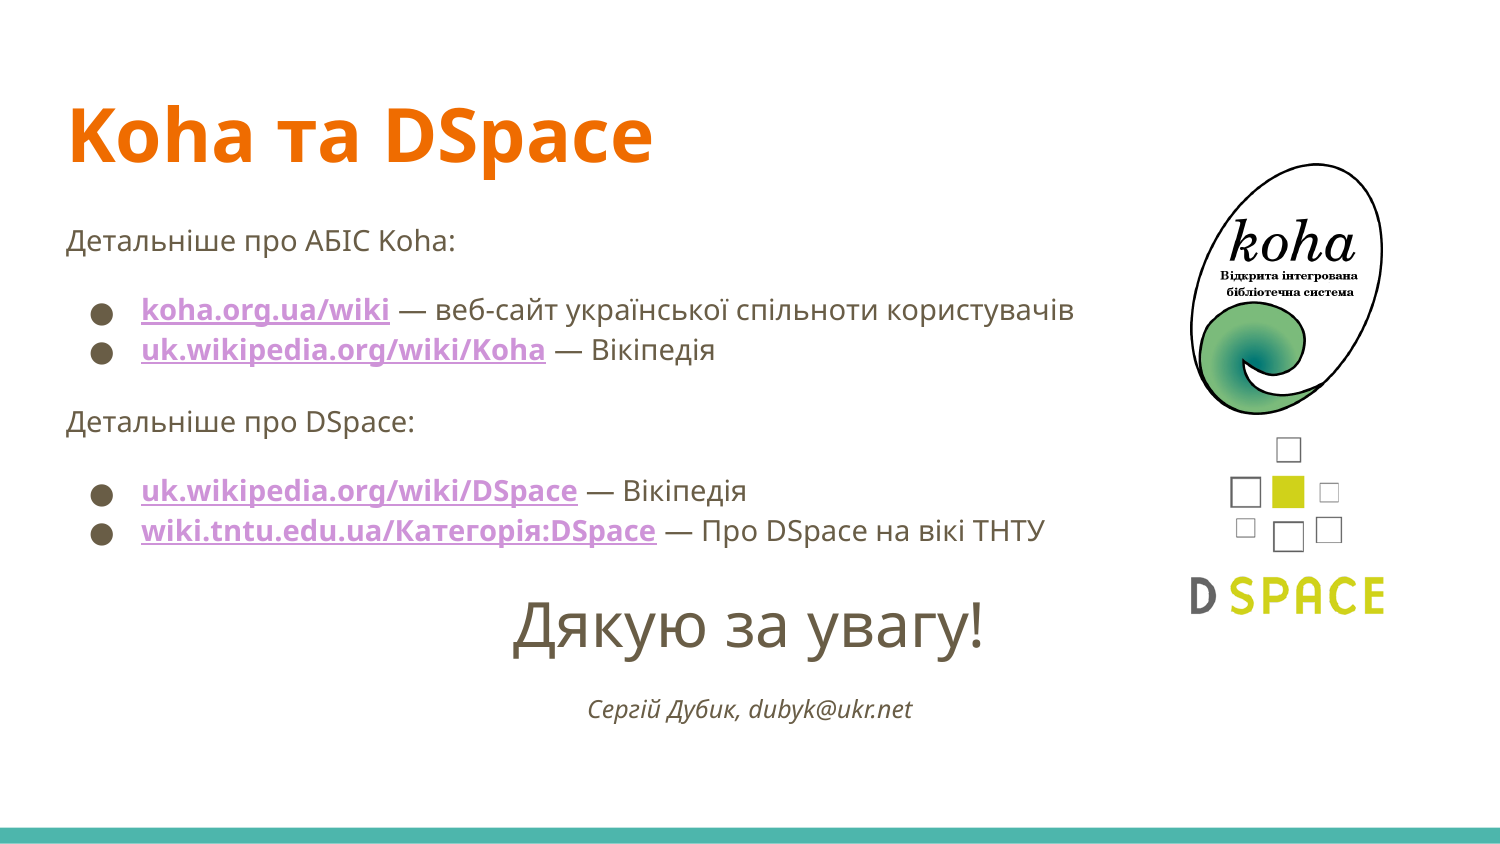

# Koha та DSpace
Детальніше про АБІС Koha:
koha.org.ua/wiki — веб-сайт української спільноти користувачів
uk.wikipedia.org/wiki/Koha — Вікіпедія
Детальніше про DSpace:
uk.wikipedia.org/wiki/DSpace — Вікіпедія
wiki.tntu.edu.ua/Категорія:DSpace — Про DSpace на вікі ТНТУ
Дякую за увагу!
Сергій Дубик, dubyk@ukr.net